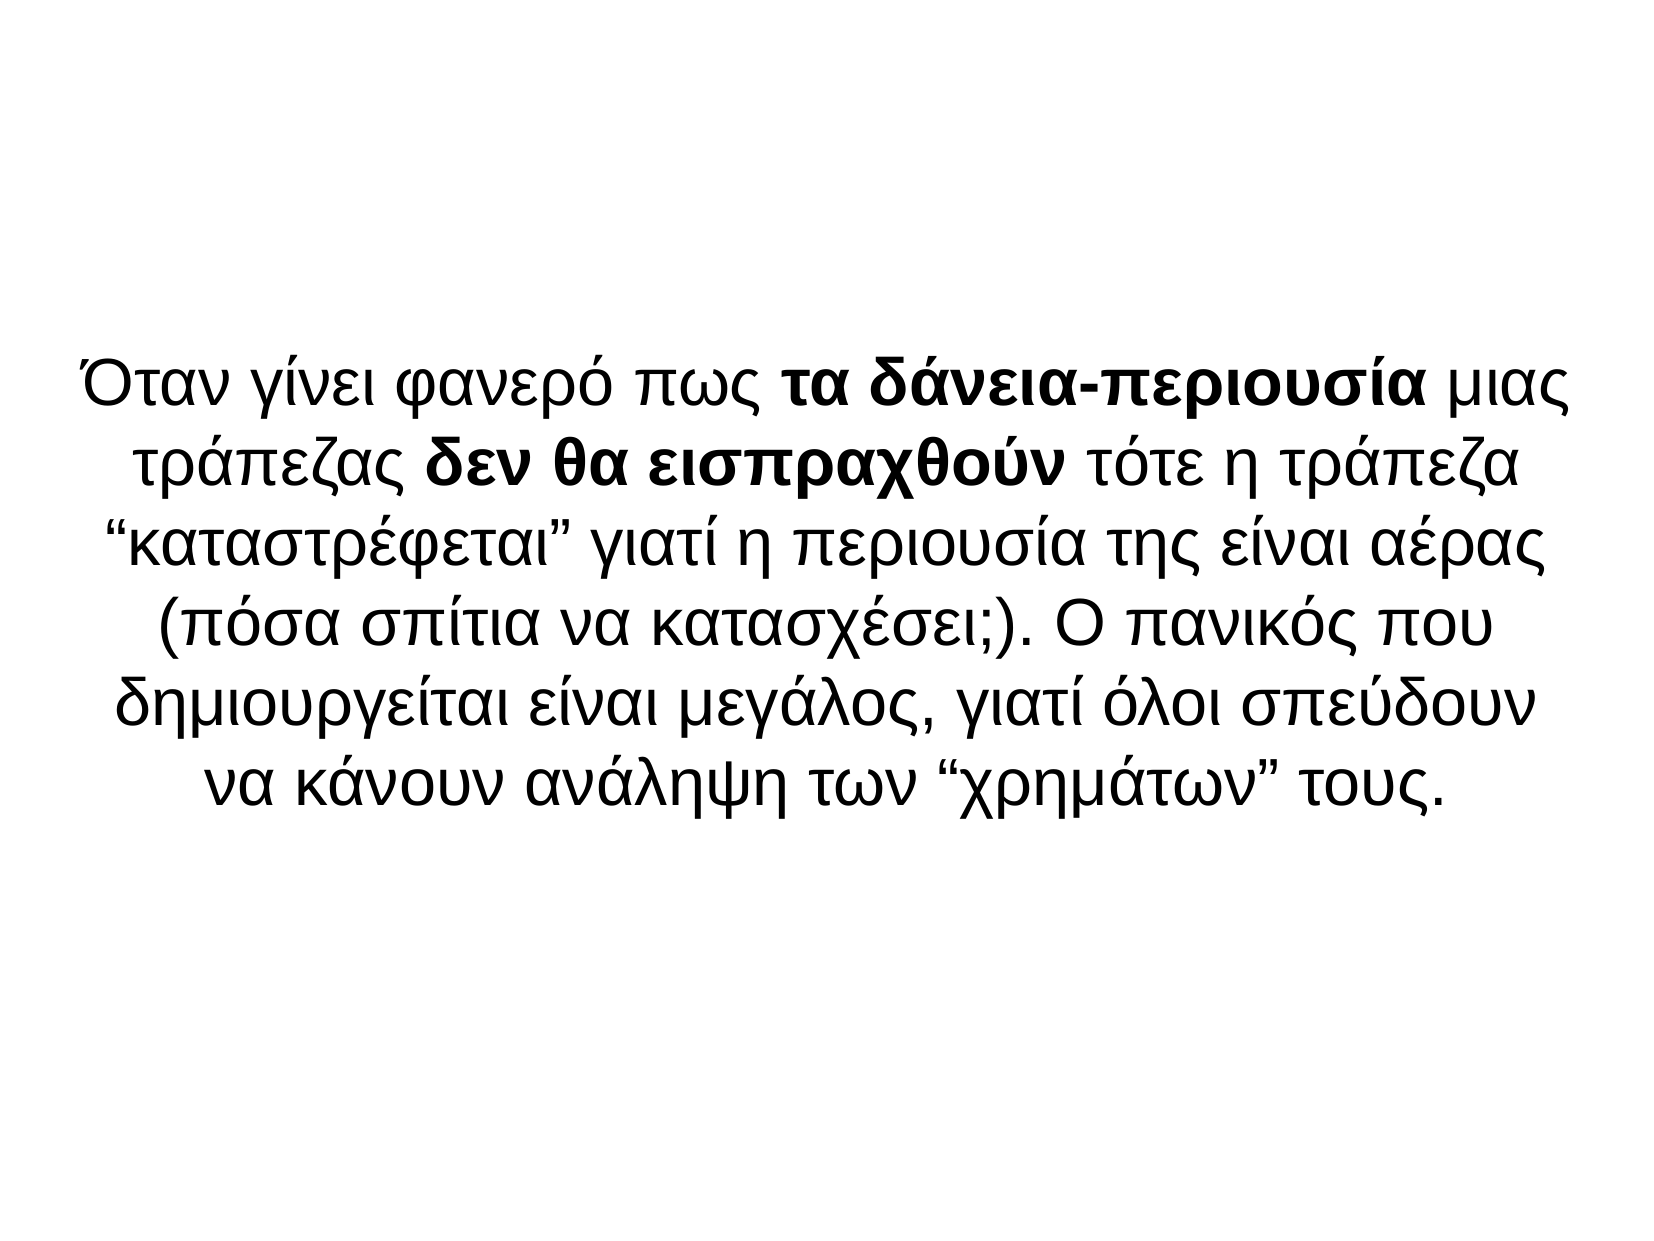

# Όταν γίνει φανερό πως τα δάνεια-περιουσία μιας τράπεζας δεν θα εισπραχθούν τότε η τράπεζα “καταστρέφεται” γιατί η περιουσία της είναι αέρας (πόσα σπίτια να κατασχέσει;). Ο πανικός που δημιουργείται είναι μεγάλος, γιατί όλοι σπεύδουν να κάνουν ανάληψη των “χρημάτων” τους.